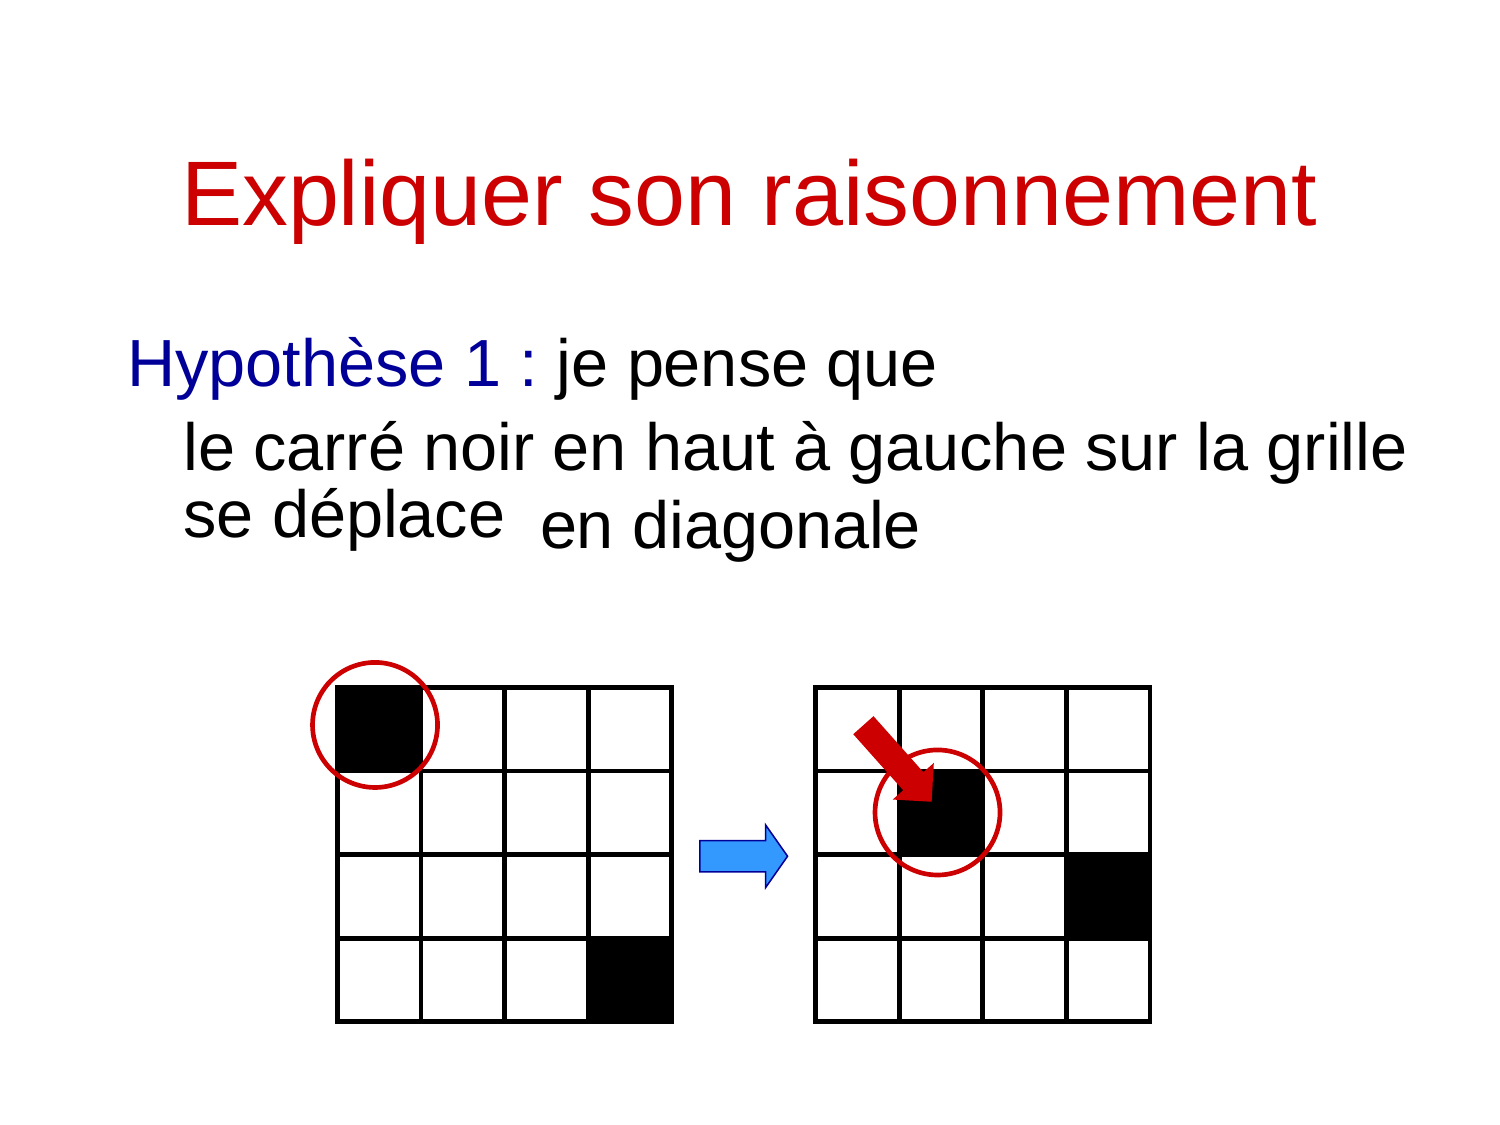

# Expliquer son raisonnement
Hypothèse 1 : je pense que
	le carré noir en haut à gauche sur la grille se déplace
en diagonale